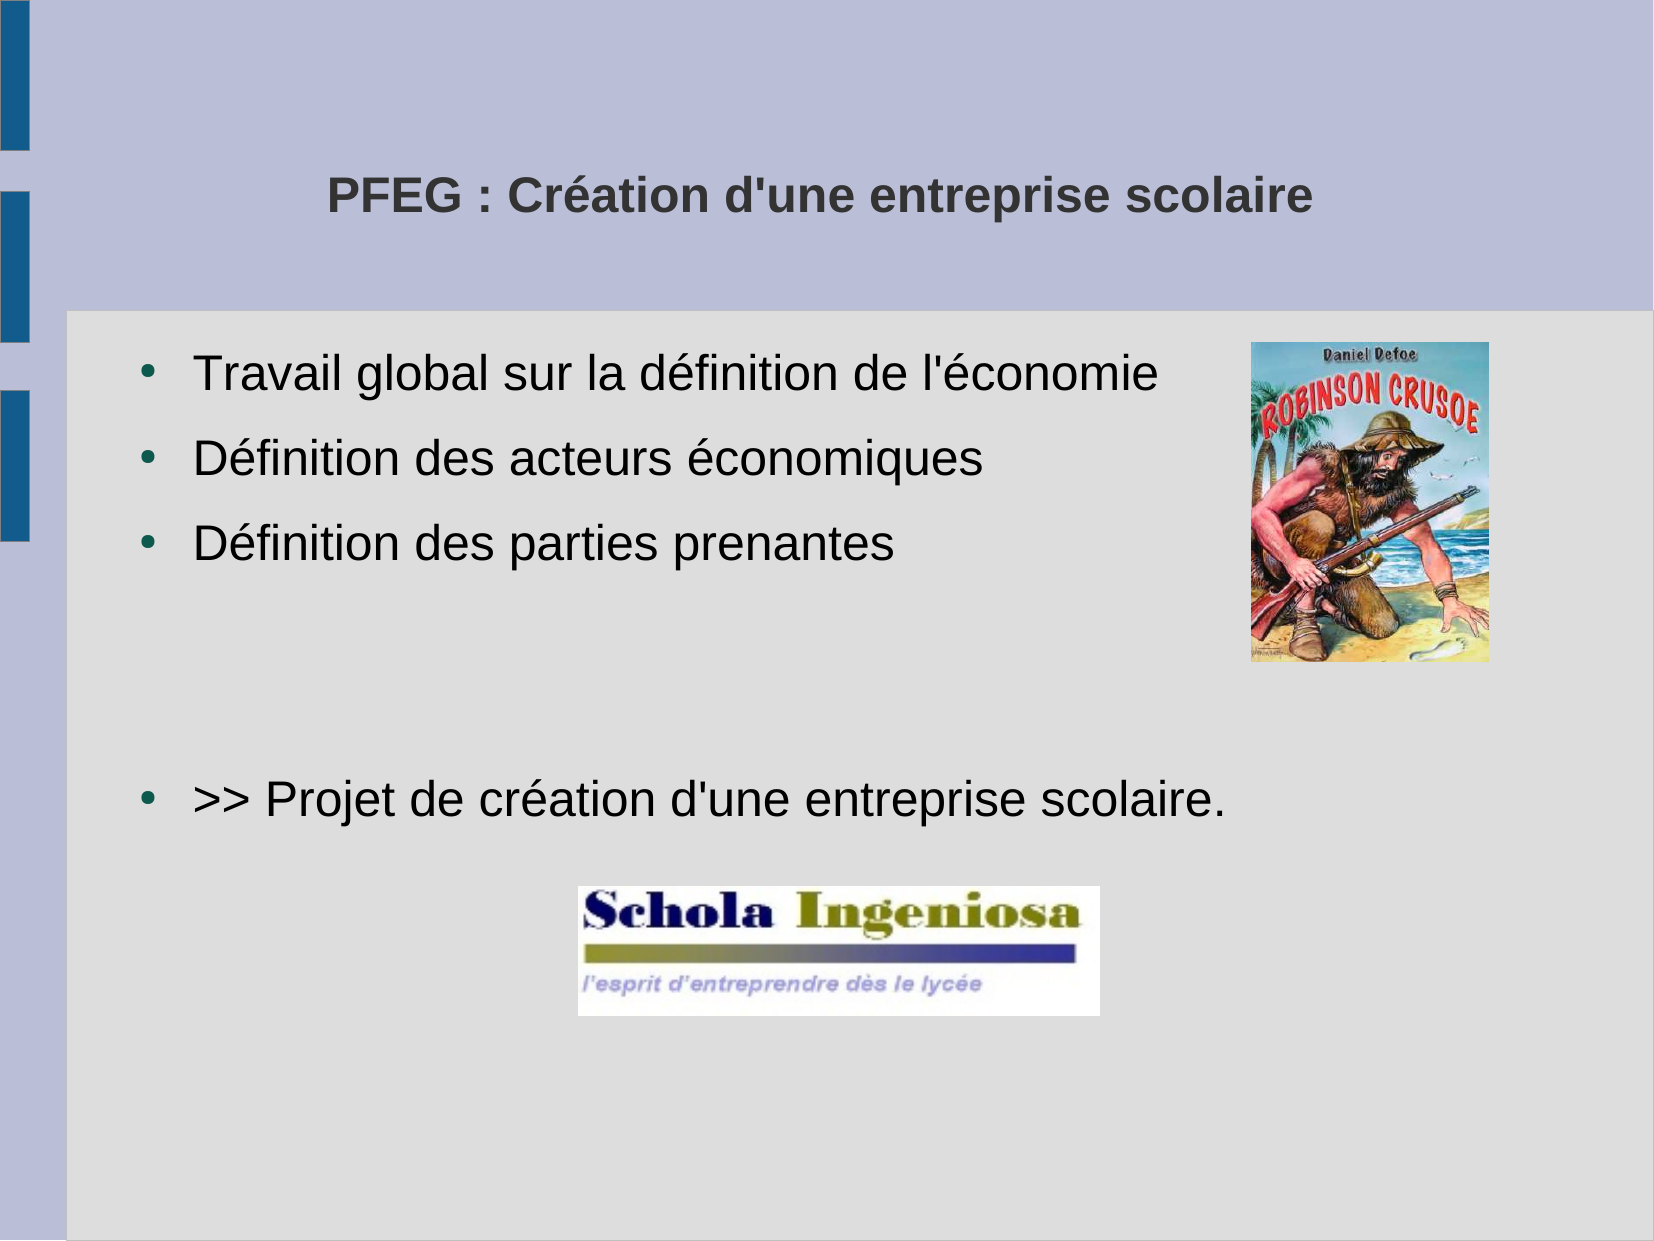

# PFEG : Création d'une entreprise scolaire
Travail global sur la définition de l'économie
Définition des acteurs économiques
Définition des parties prenantes
>> Projet de création d'une entreprise scolaire.